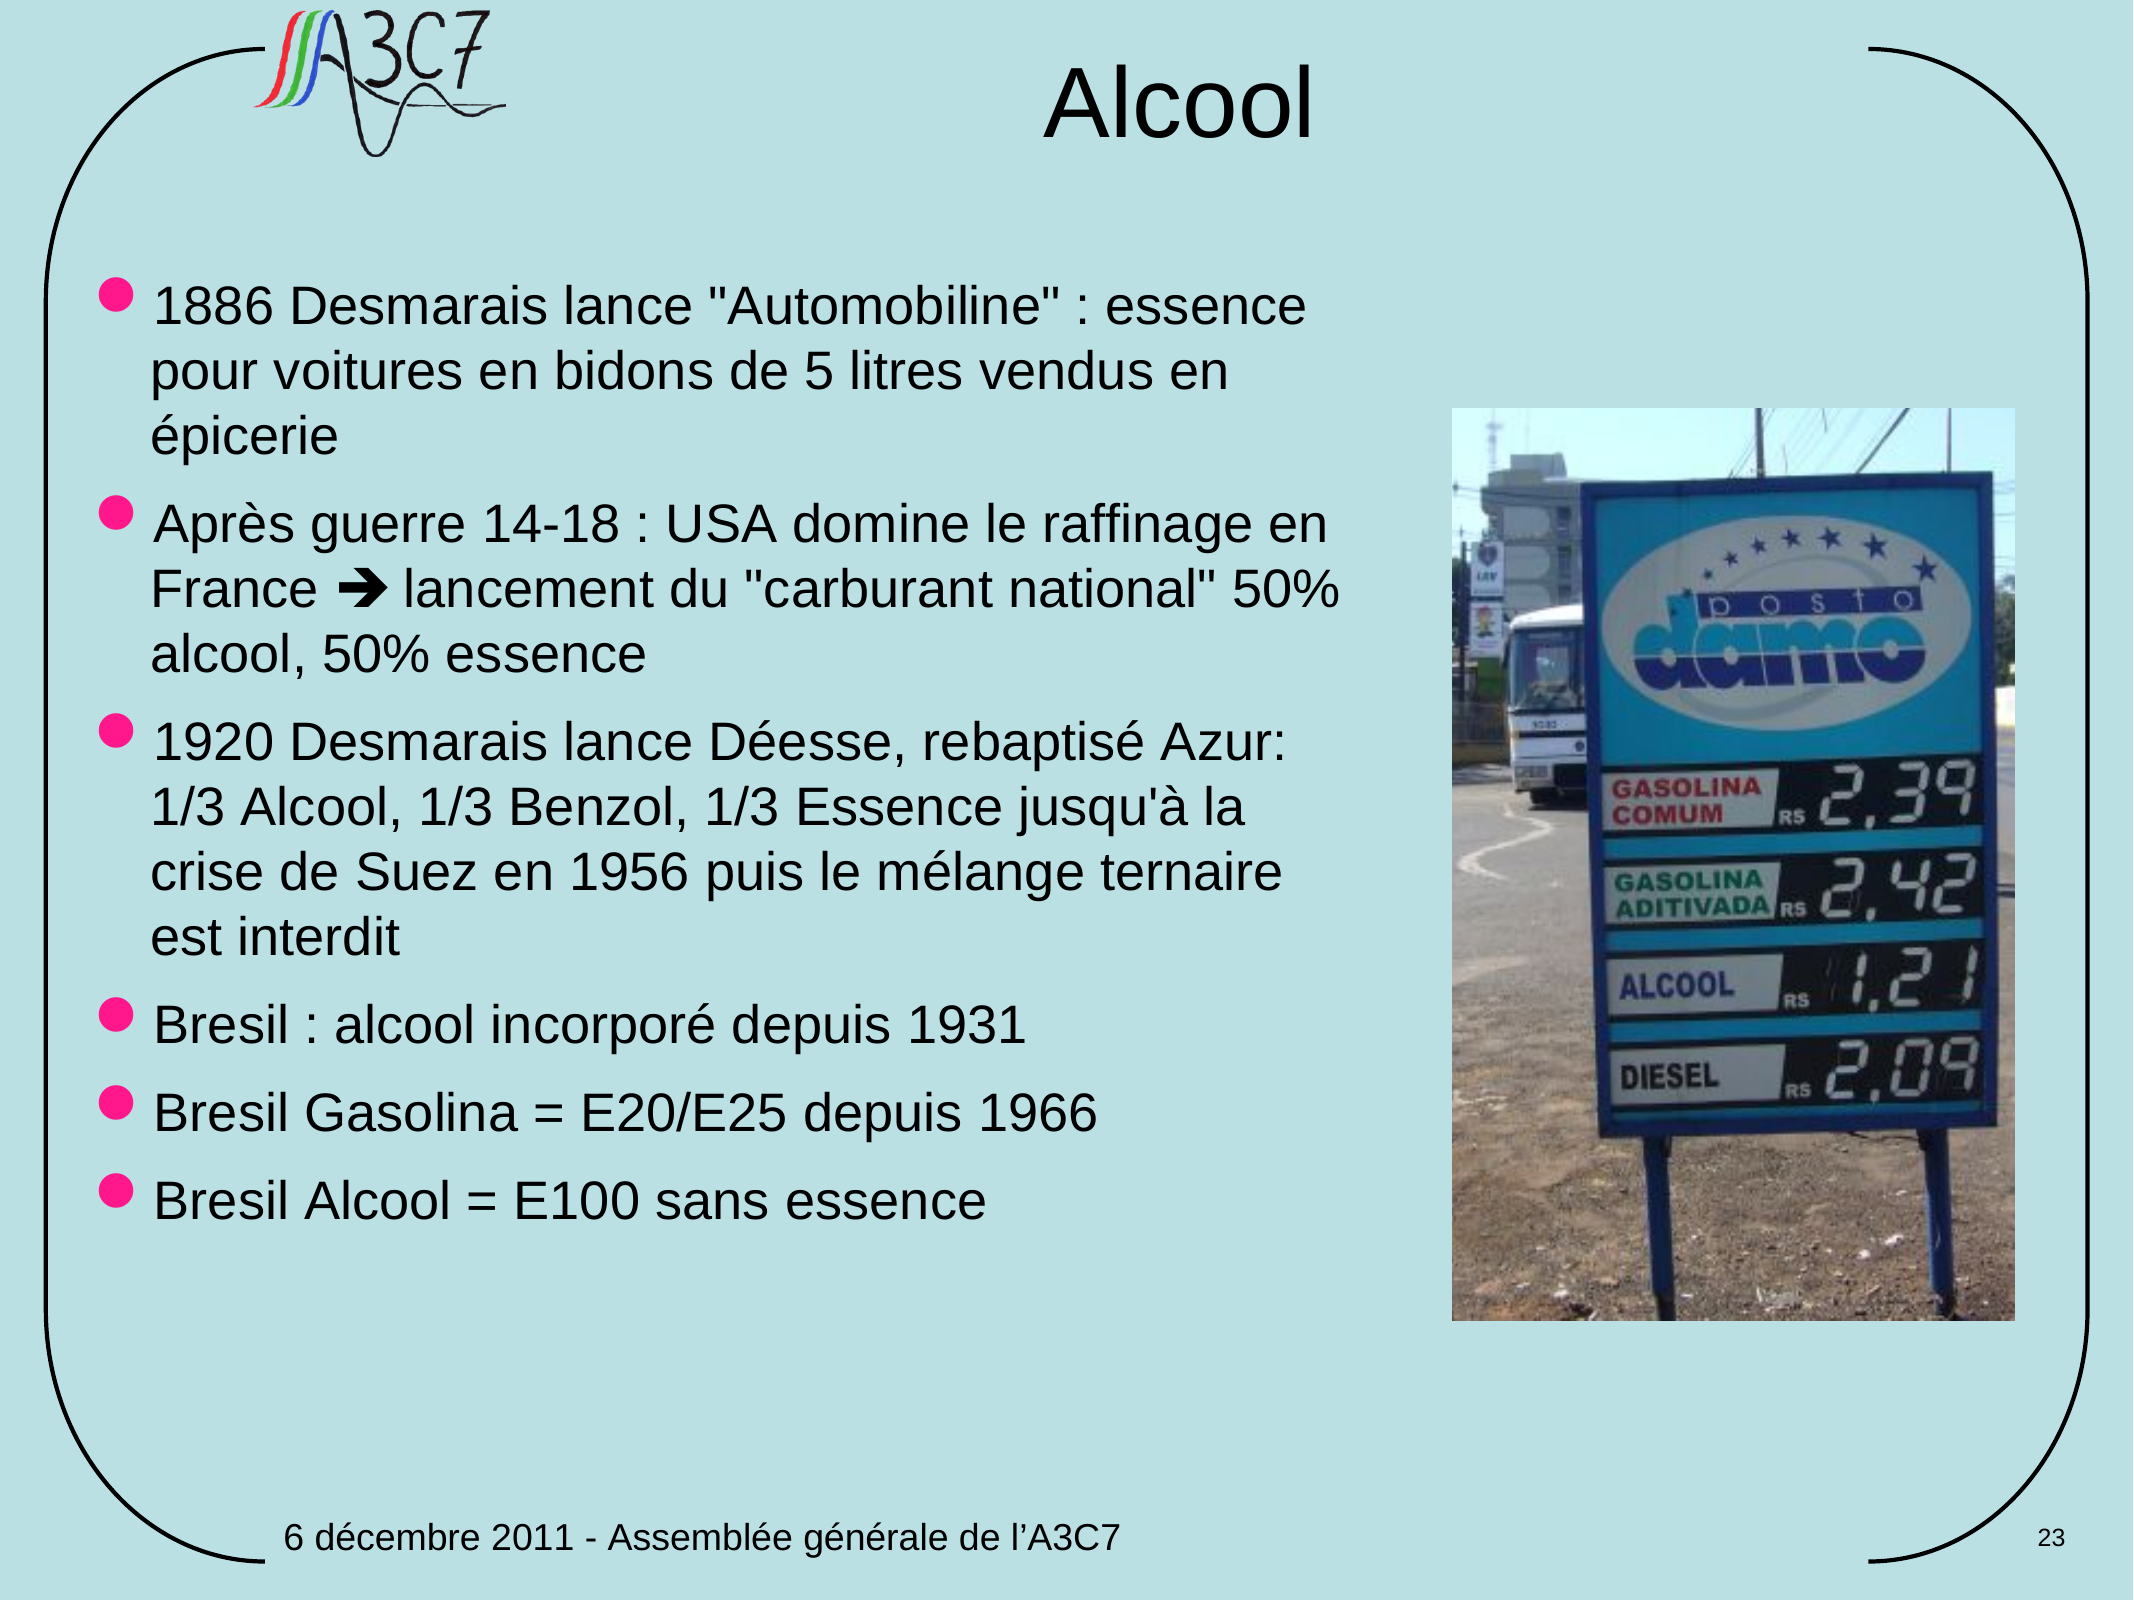

# Alcool
1886 Desmarais lance "Automobiline" : essence pour voitures en bidons de 5 litres vendus en épicerie
Après guerre 14-18 : USA domine le raffinage en France  lancement du "carburant national" 50% alcool, 50% essence
1920 Desmarais lance Déesse, rebaptisé Azur: 1/3 Alcool, 1/3 Benzol, 1/3 Essence jusqu'à la crise de Suez en 1956 puis le mélange ternaire est interdit
Bresil : alcool incorporé depuis 1931
Bresil Gasolina = E20/E25 depuis 1966
Bresil Alcool = E100 sans essence
6 décembre 2011 - Assemblée générale de l’A3C7
23